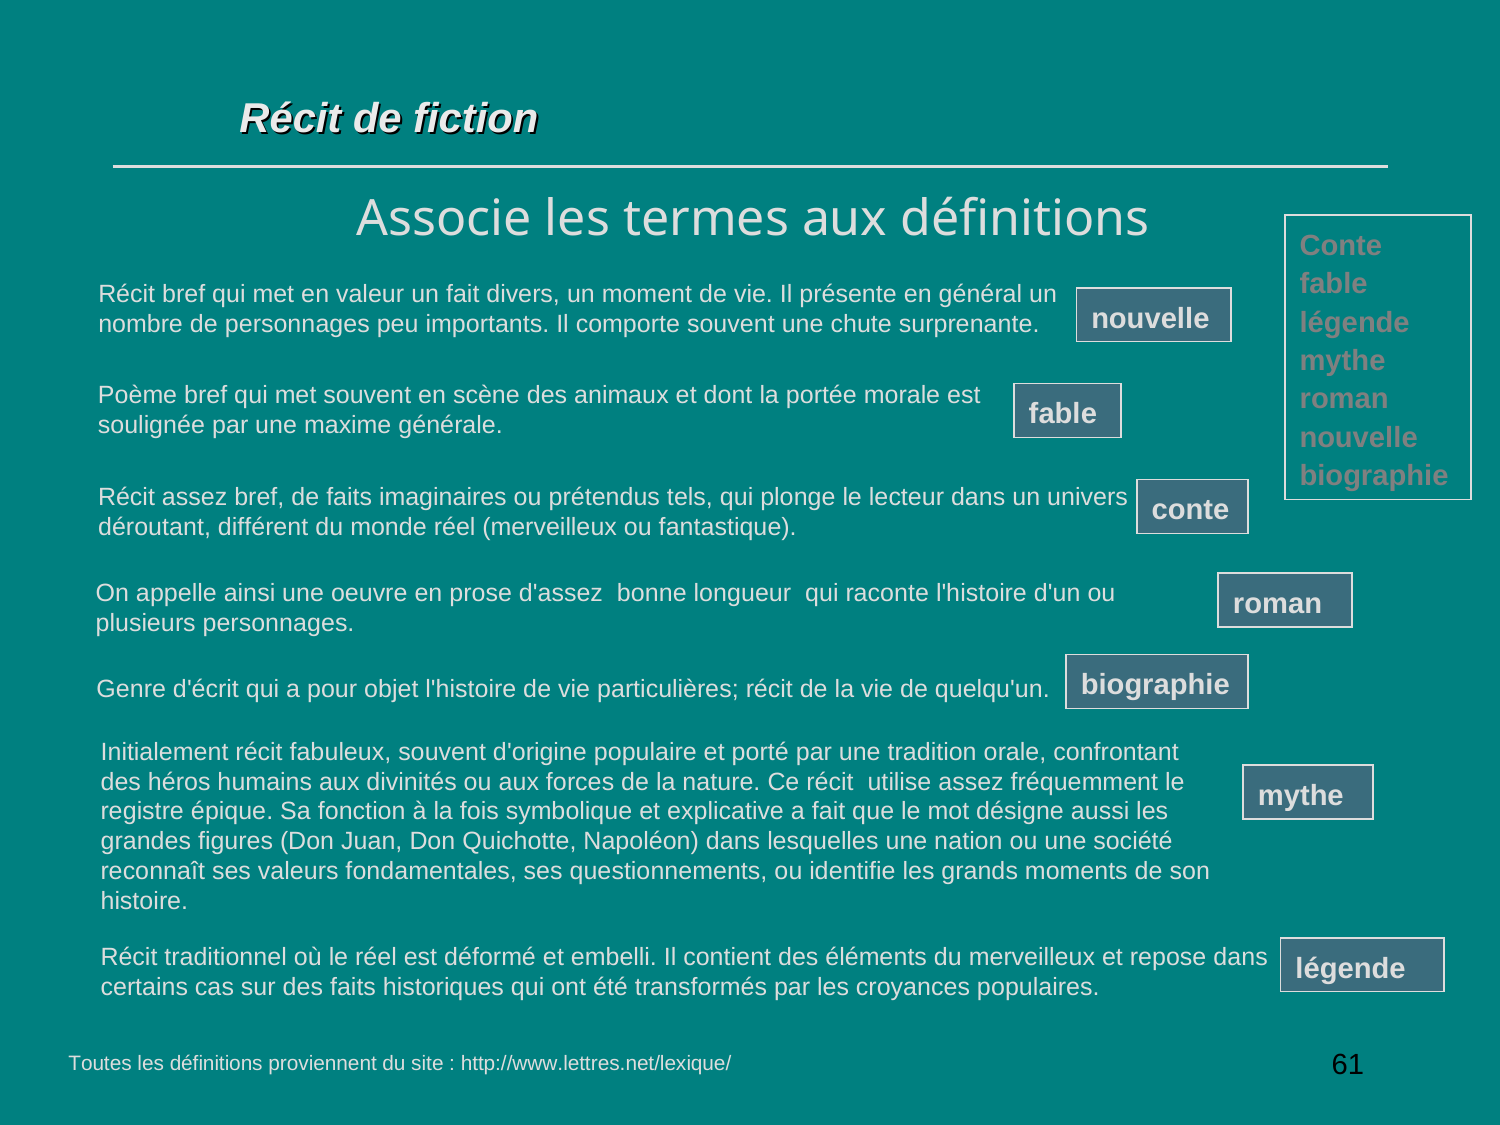

Récit de fiction
Associe les termes aux définitions
Conte	fable	légende	mythe	roman	nouvelle	biographie
Récit bref qui met en valeur un fait divers, un moment de vie. Il présente en général un nombre de personnages peu importants. Il comporte souvent une chute surprenante.
nouvelle
Poème bref qui met souvent en scène des animaux et dont la portée morale est soulignée par une maxime générale.
fable
Récit assez bref, de faits imaginaires ou prétendus tels, qui plonge le lecteur dans un univers déroutant, différent du monde réel (merveilleux ou fantastique).
conte
On appelle ainsi une oeuvre en prose d'assez bonne longueur qui raconte l'histoire d'un ou plusieurs personnages.
roman
biographie
Genre d'écrit qui a pour objet l'histoire de vie particulières; récit de la vie de quelqu'un.
Initialement récit fabuleux, souvent d'origine populaire et porté par une tradition orale, confrontant des héros humains aux divinités ou aux forces de la nature. Ce récit utilise assez fréquemment le registre épique. Sa fonction à la fois symbolique et explicative a fait que le mot désigne aussi les grandes figures (Don Juan, Don Quichotte, Napoléon) dans lesquelles une nation ou une société reconnaît ses valeurs fondamentales, ses questionnements, ou identifie les grands moments de son histoire.
mythe
Récit traditionnel où le réel est déformé et embelli. Il contient des éléments du merveilleux et repose dans certains cas sur des faits historiques qui ont été transformés par les croyances populaires.
légende
61
Toutes les définitions proviennent du site : http://www.lettres.net/lexique/